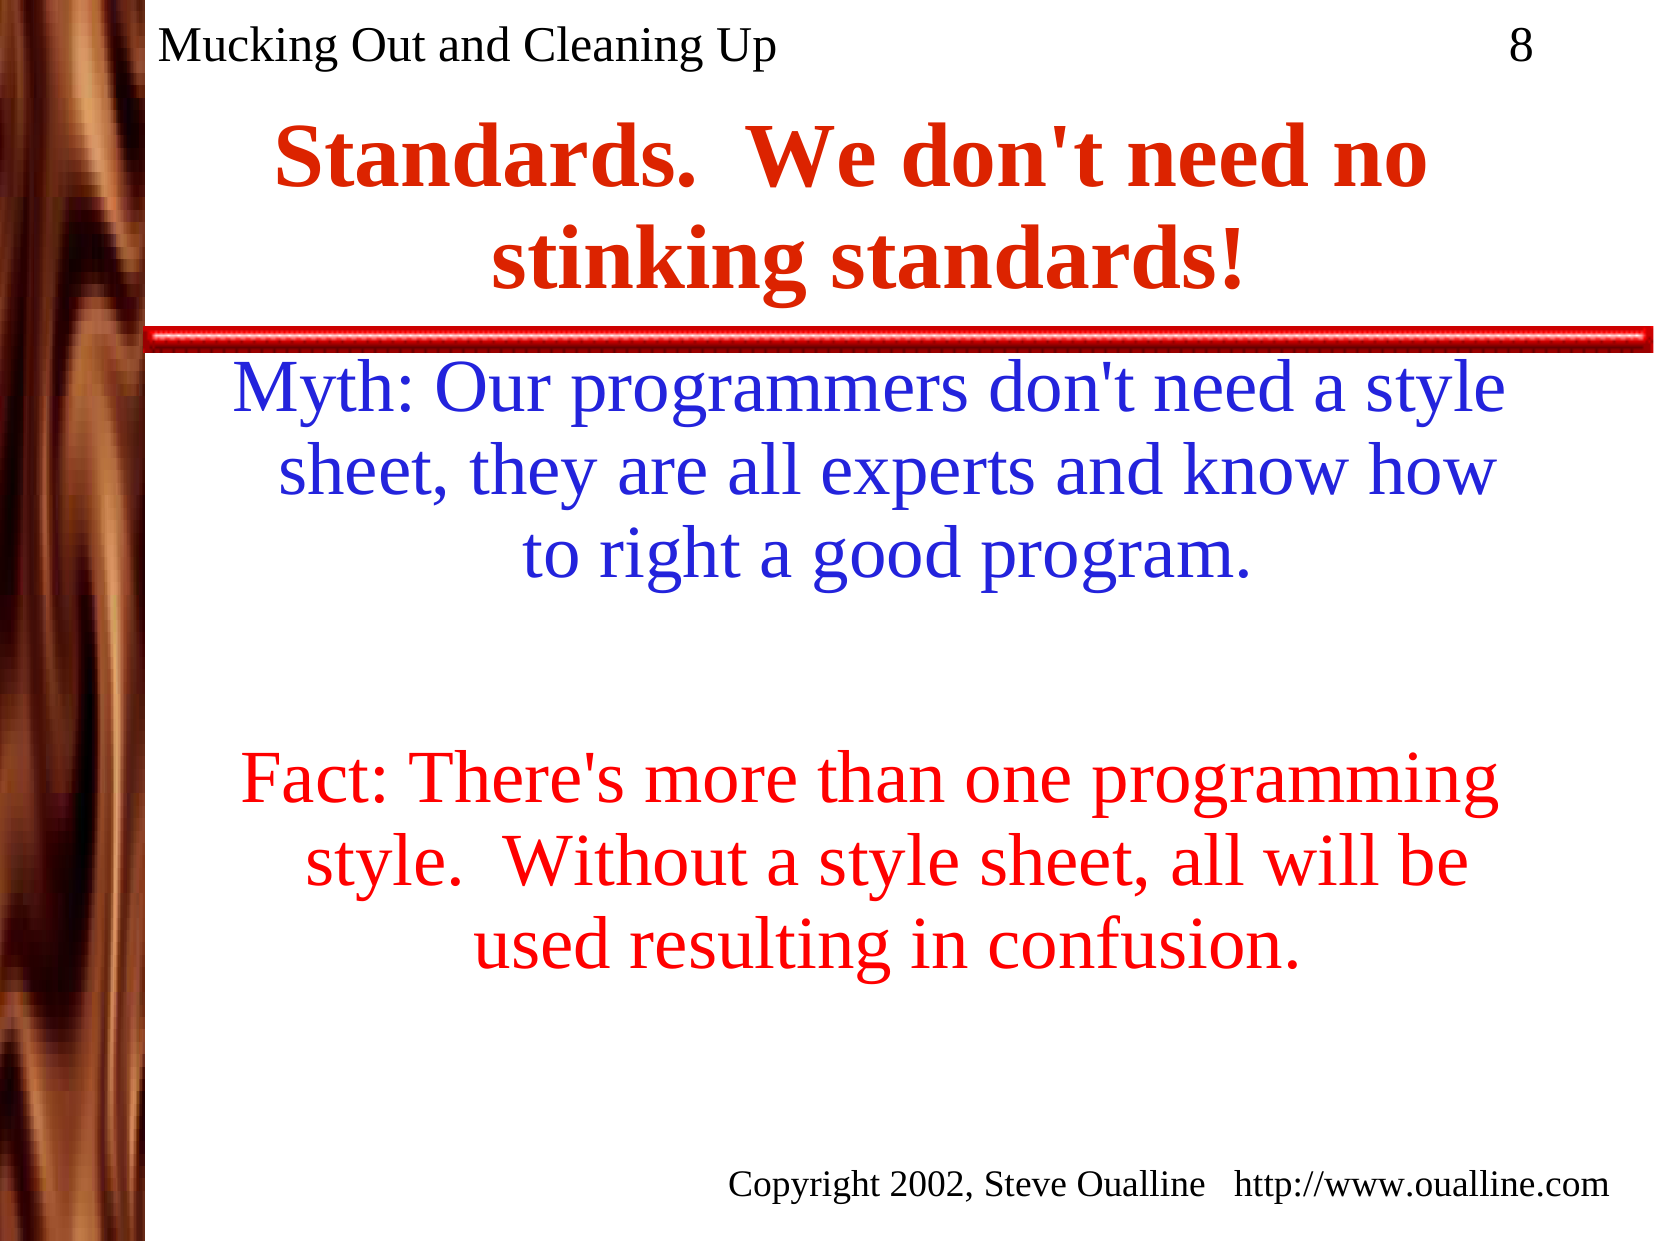

# Standards. We don't need no stinking standards!
Myth: Our programmers don't need a style sheet, they are all experts and know how to right a good program.
Fact: There's more than one programming style. Without a style sheet, all will be used resulting in confusion.